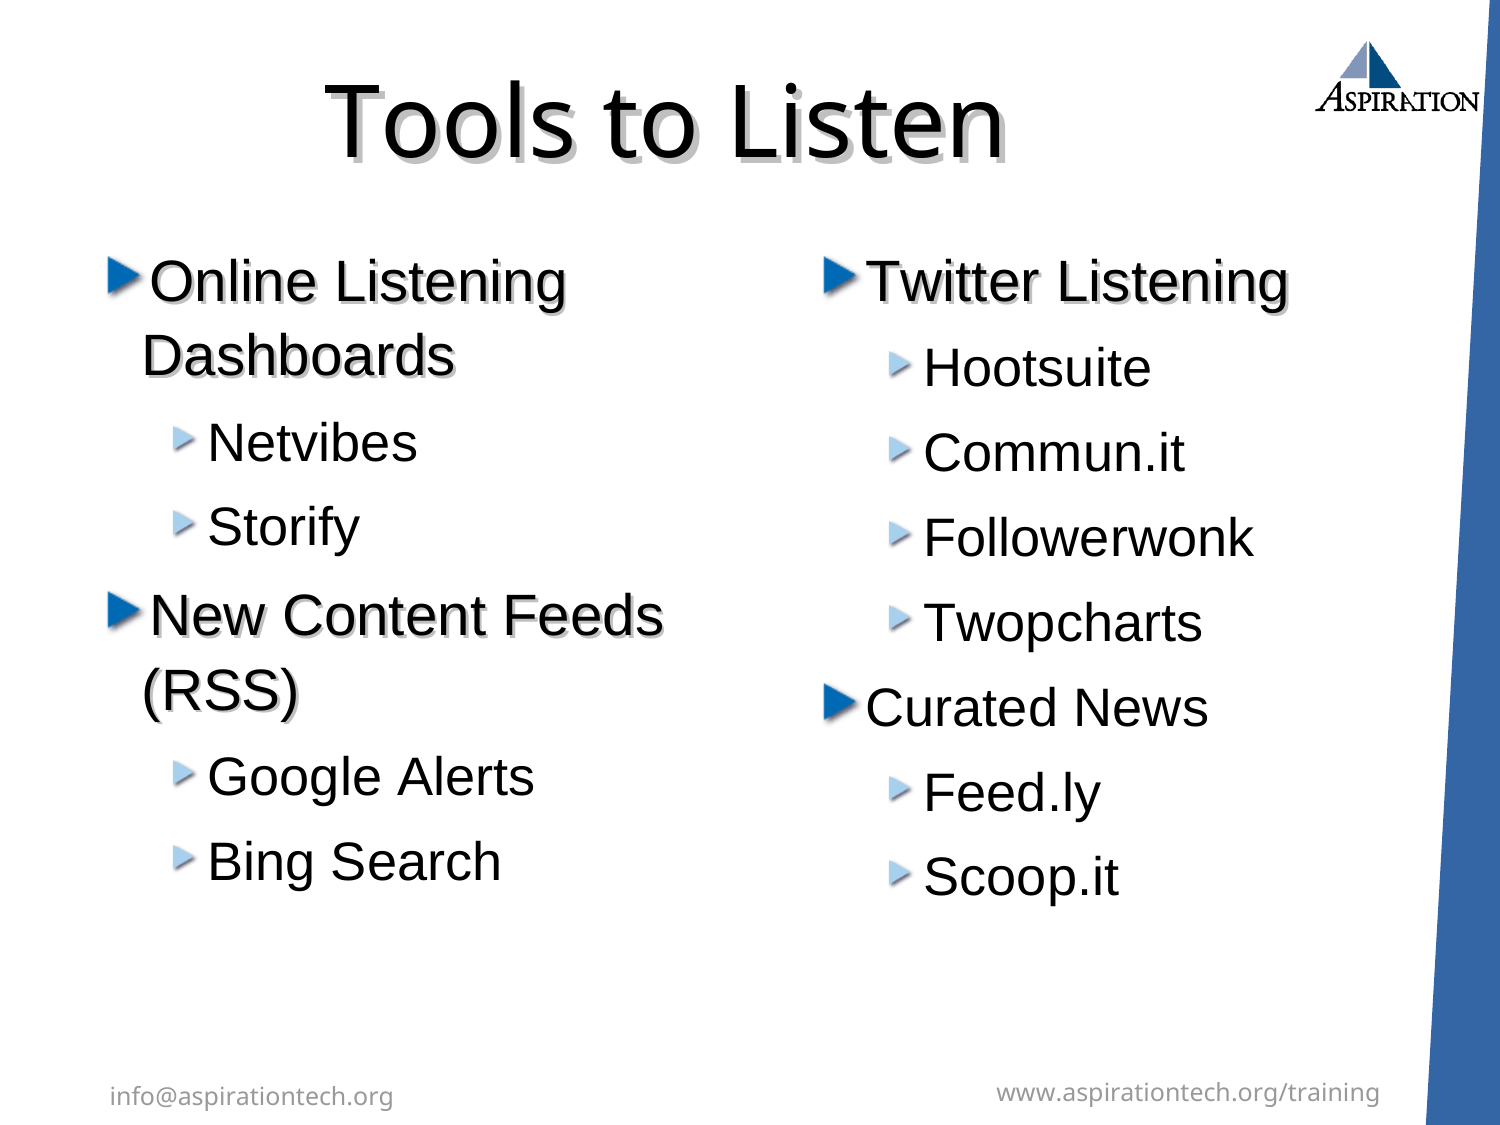

# Tools to Listen
Online Listening Dashboards
Netvibes
Storify
New Content Feeds (RSS)
Google Alerts
Bing Search
Twitter Listening
Hootsuite
Commun.it
Followerwonk
Twopcharts
Curated News
Feed.ly
Scoop.it